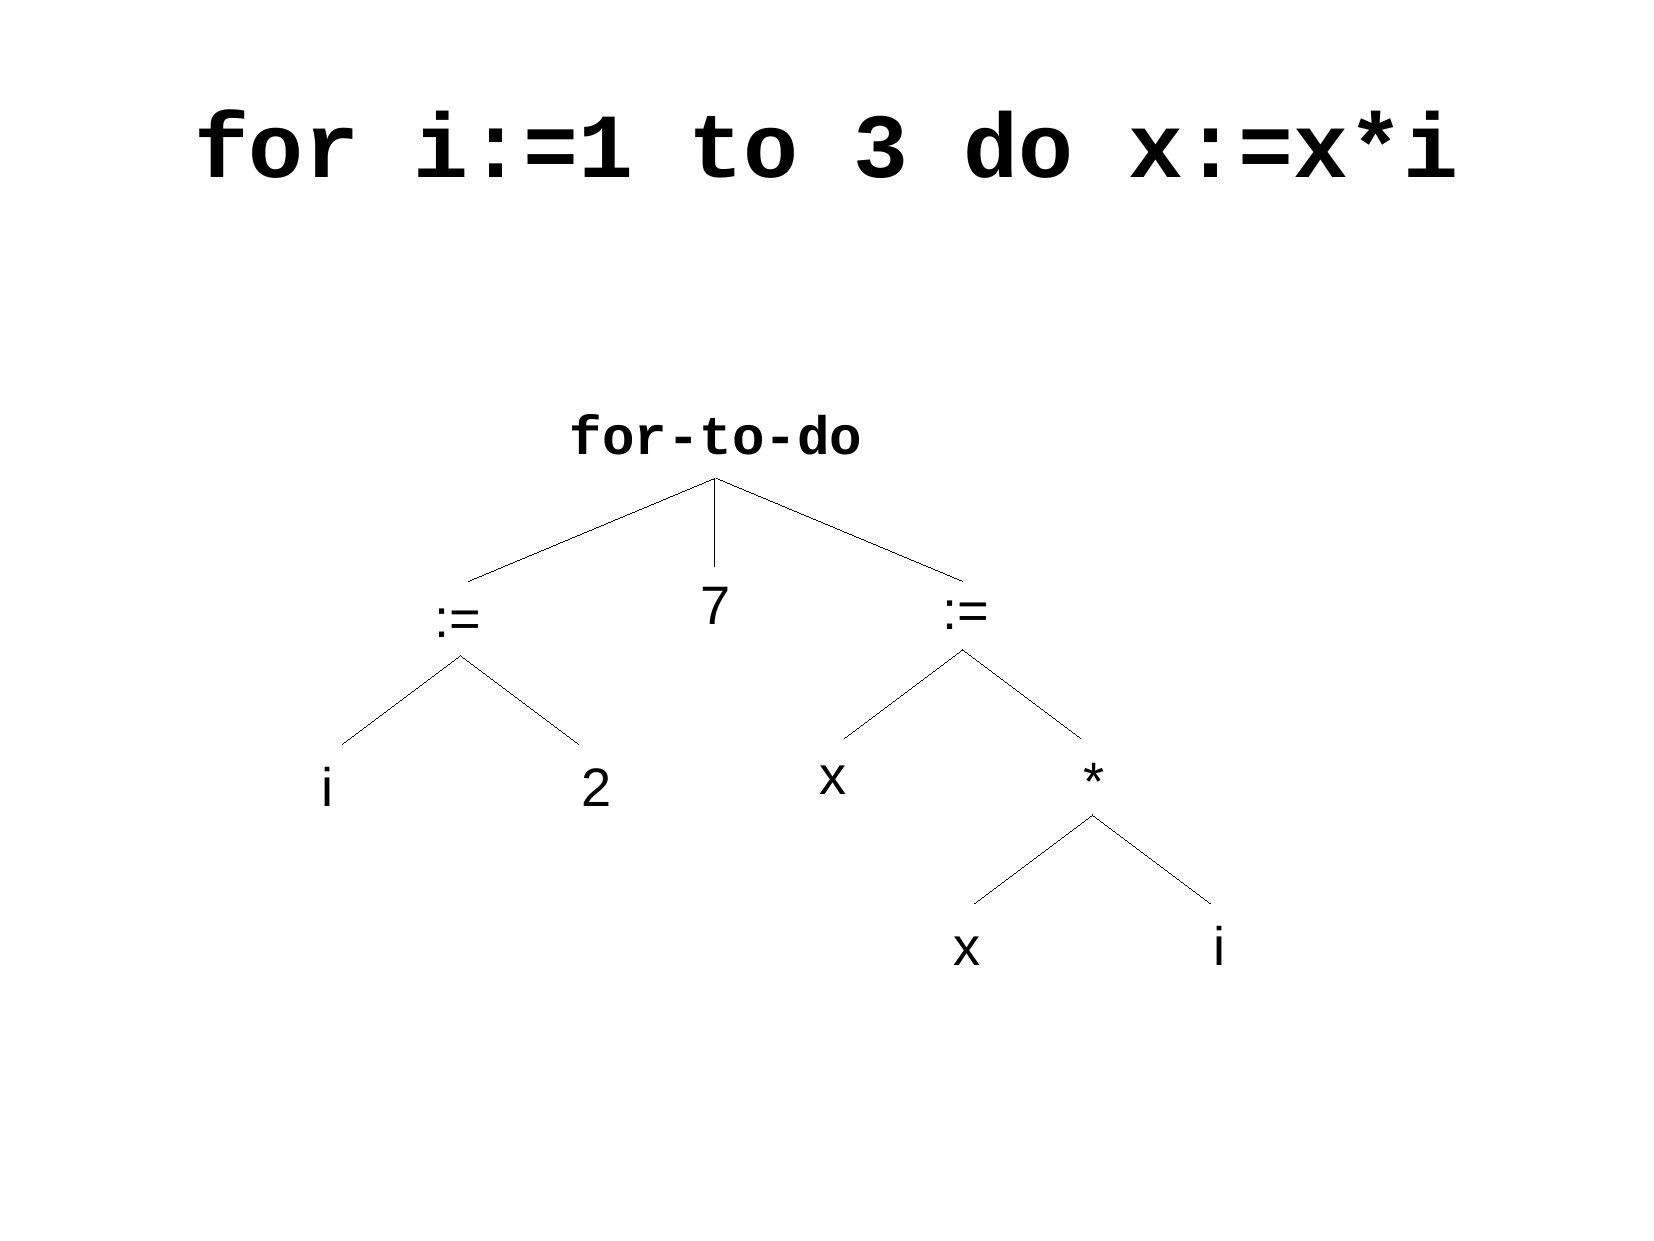

# for i:=1 to 3 do x:=x*i
for-to-do
7
:=
:=
x
*
i
2
x
i